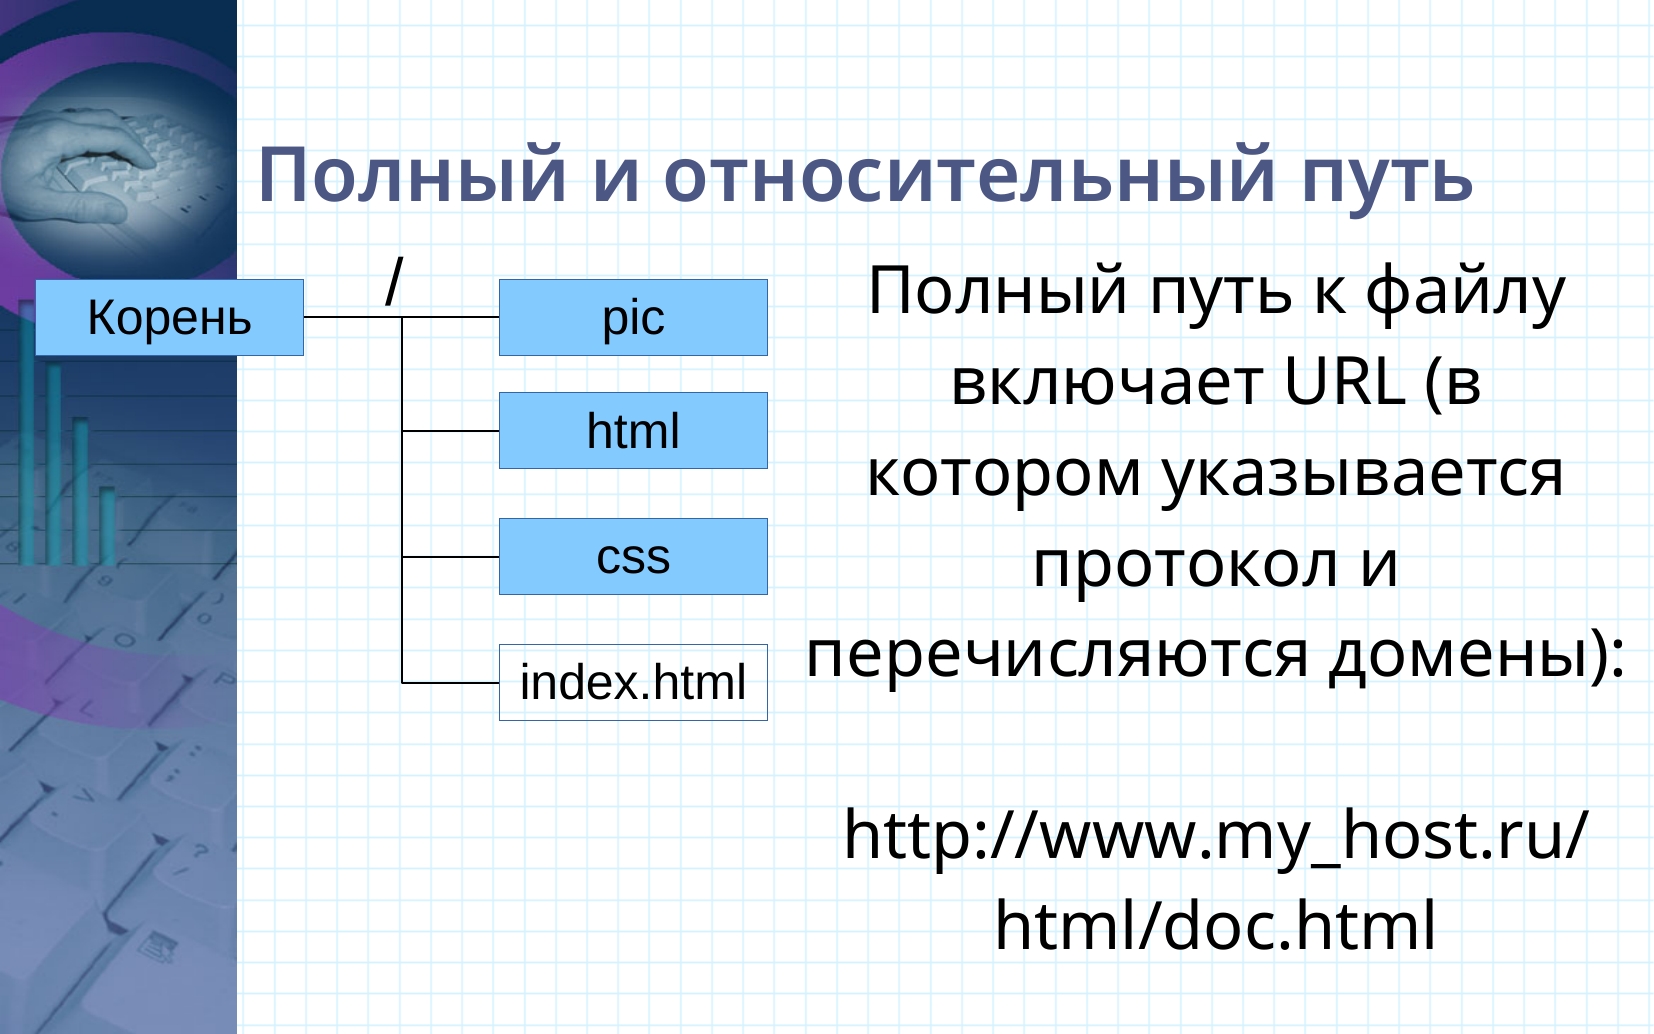

# Полный и относительный путь
/
Полный путь к файлу включает URL (в котором указывается протокол и перечисляются домены):
http://www.my_host.ru/html/doc.html
Корень
pic
html
css
index.html